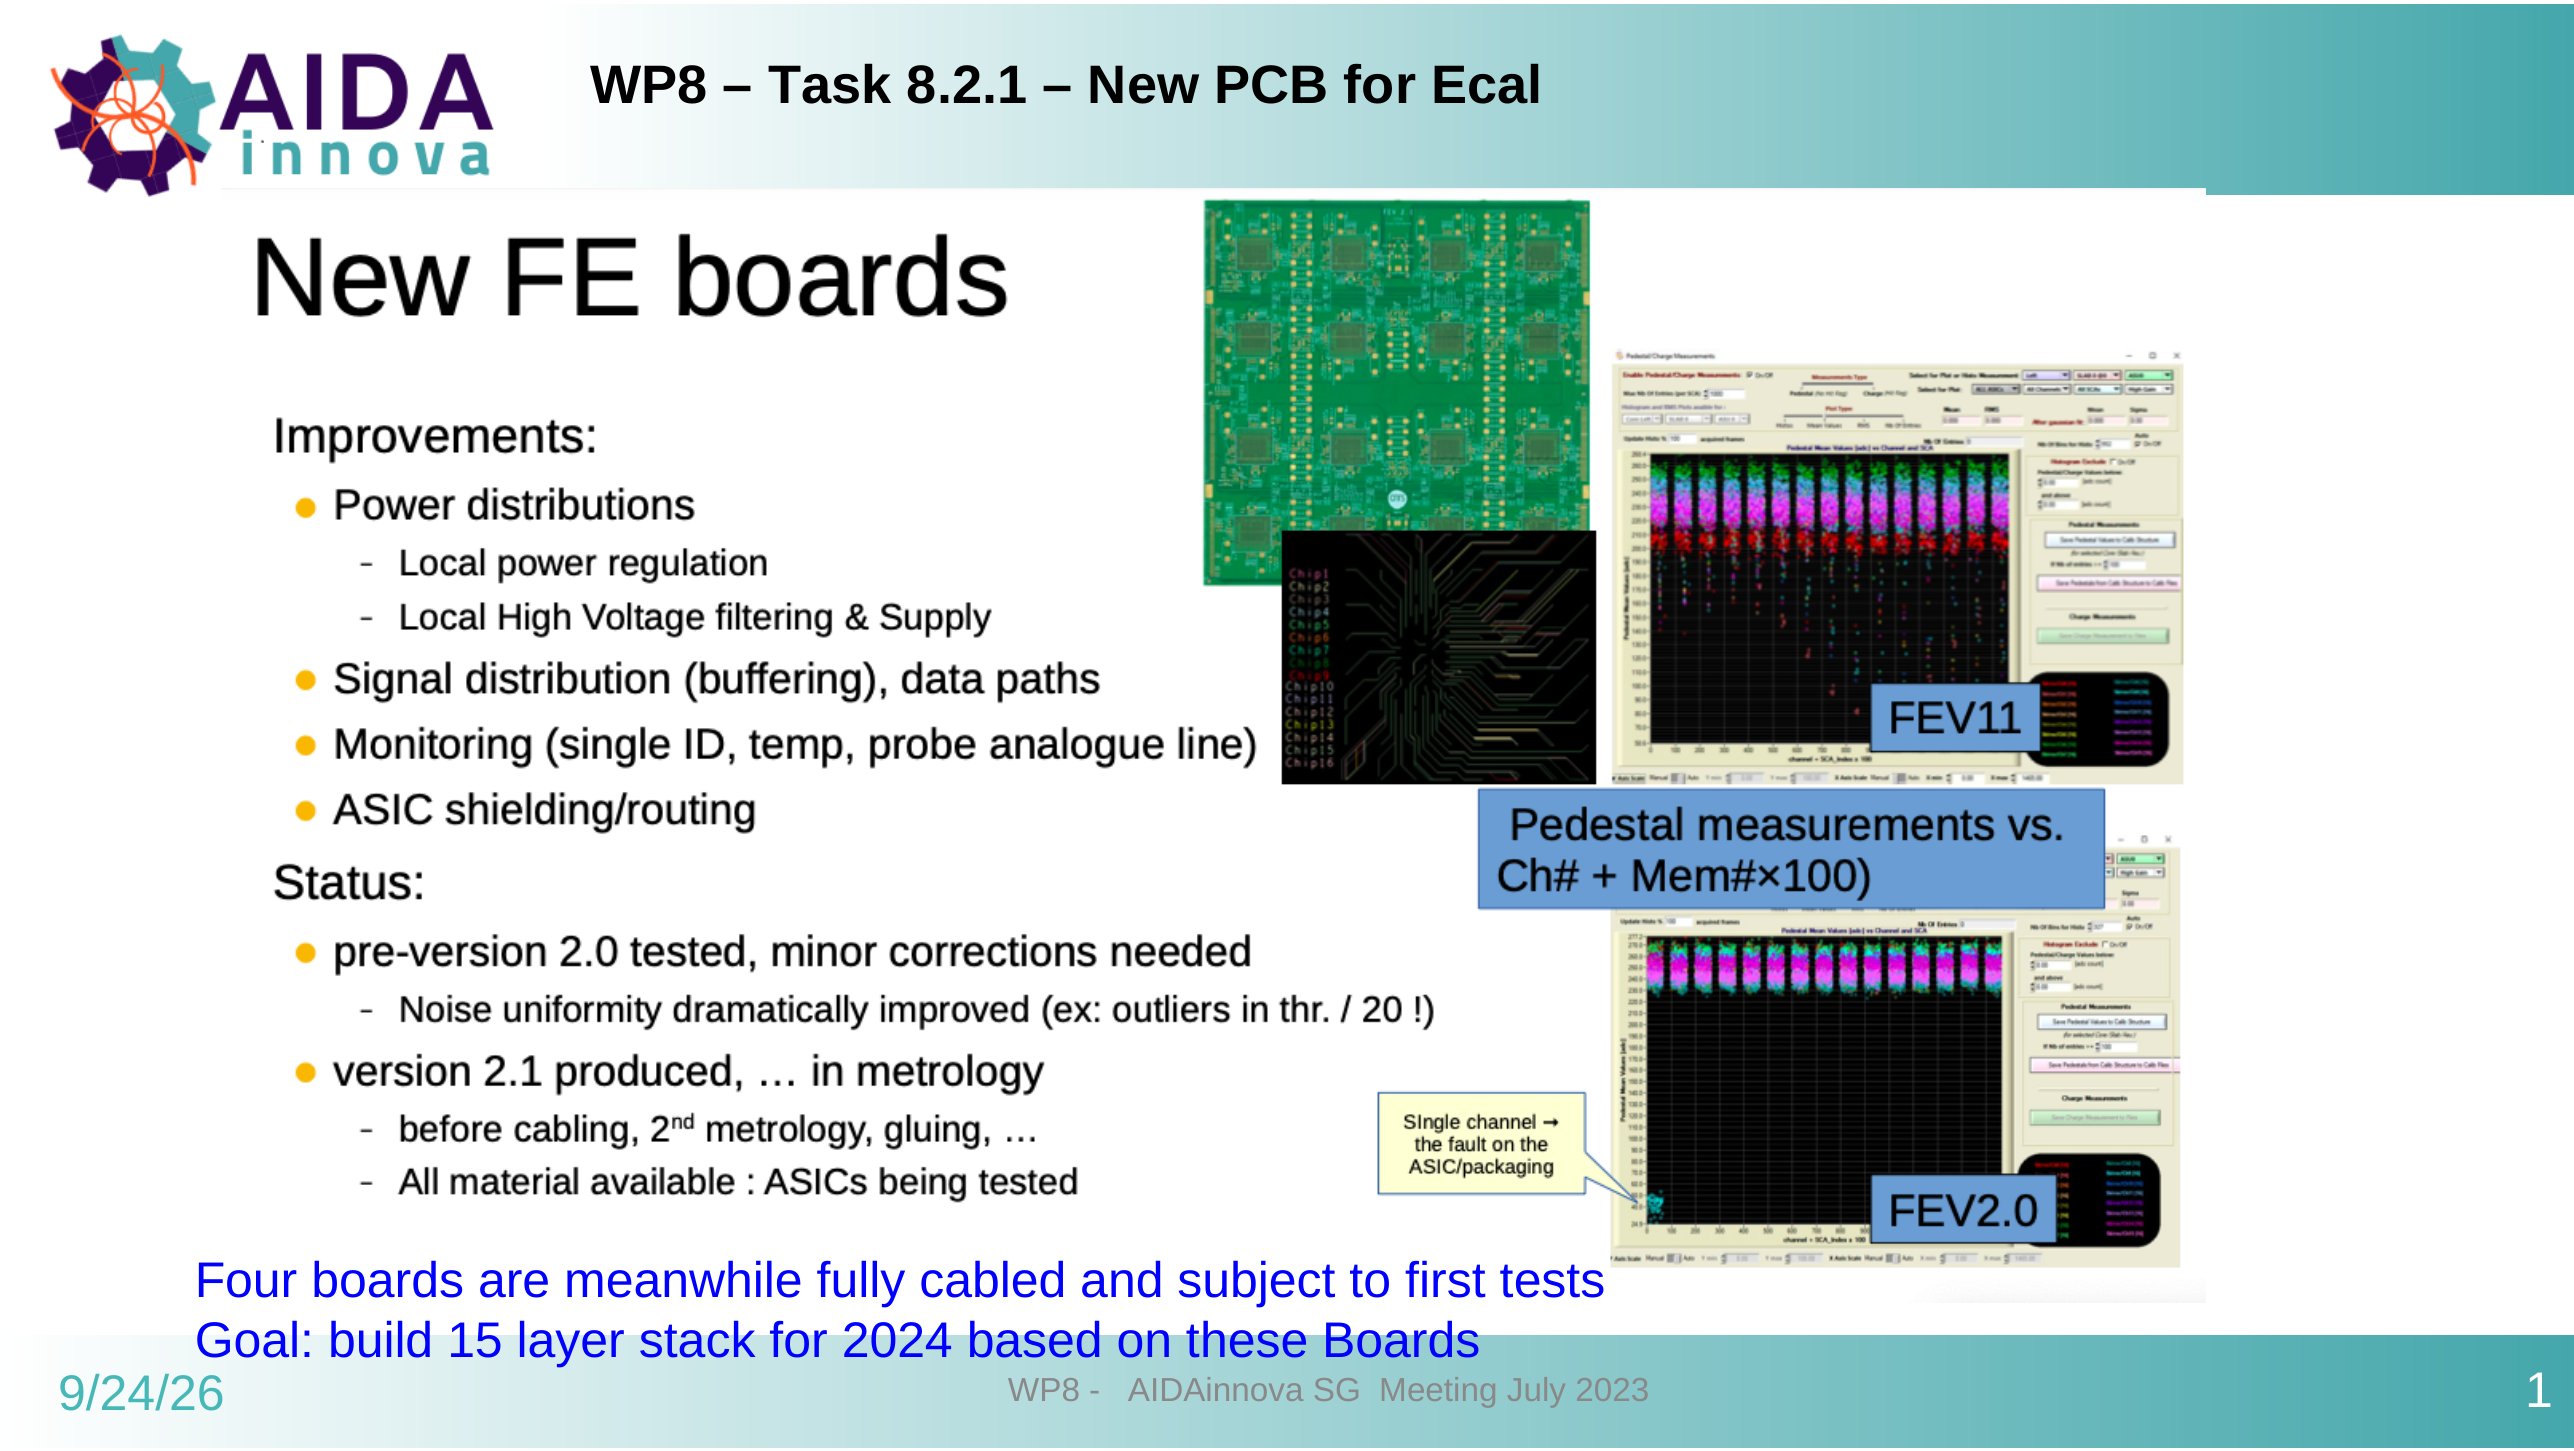

WP8 – Task 8.2.1 – New PCB for Ecal
Four boards are meanwhile fully cabled and subject to first tests
Goal: build 15 layer stack for 2024 based on these Boards